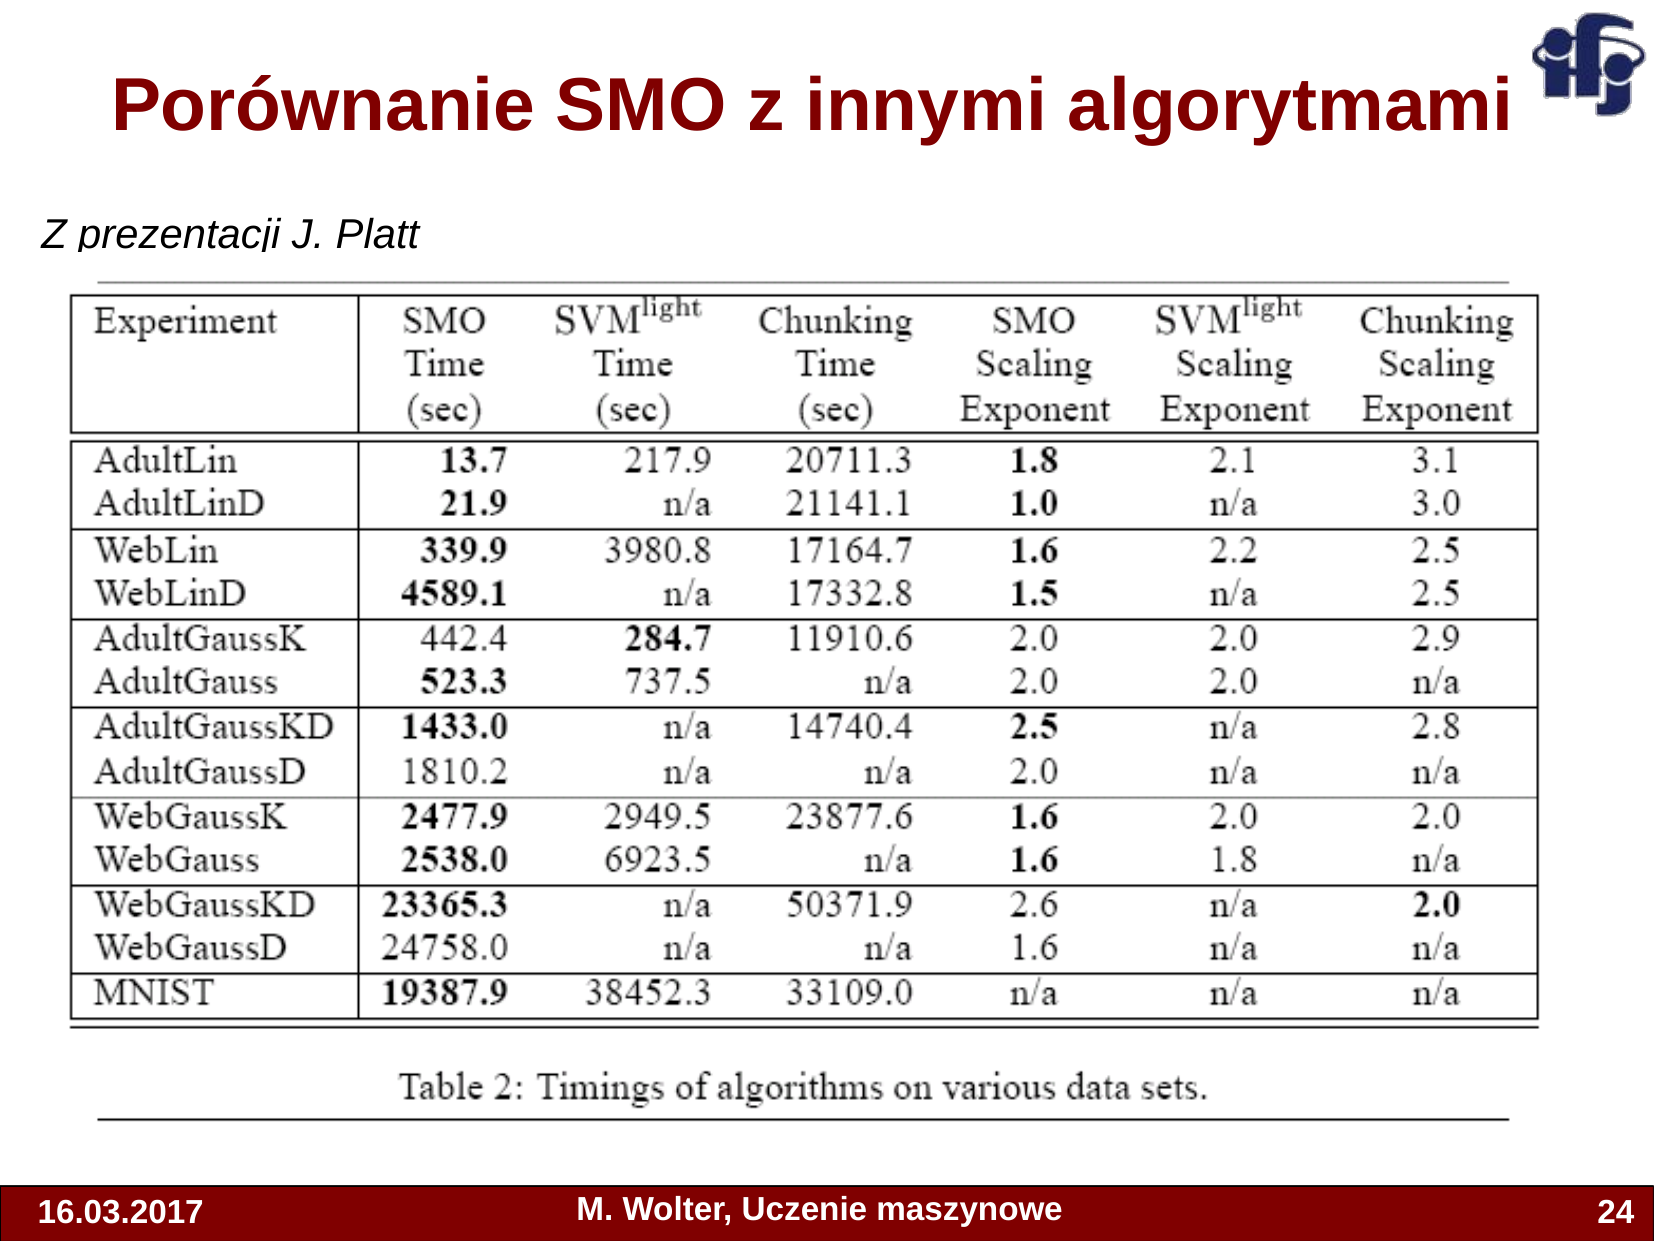

# Porównanie SMO z innymi algorytmami
Z prezentacji J. Platt
7.11.2007
Marcin Wolter, "Support Vector Machines"